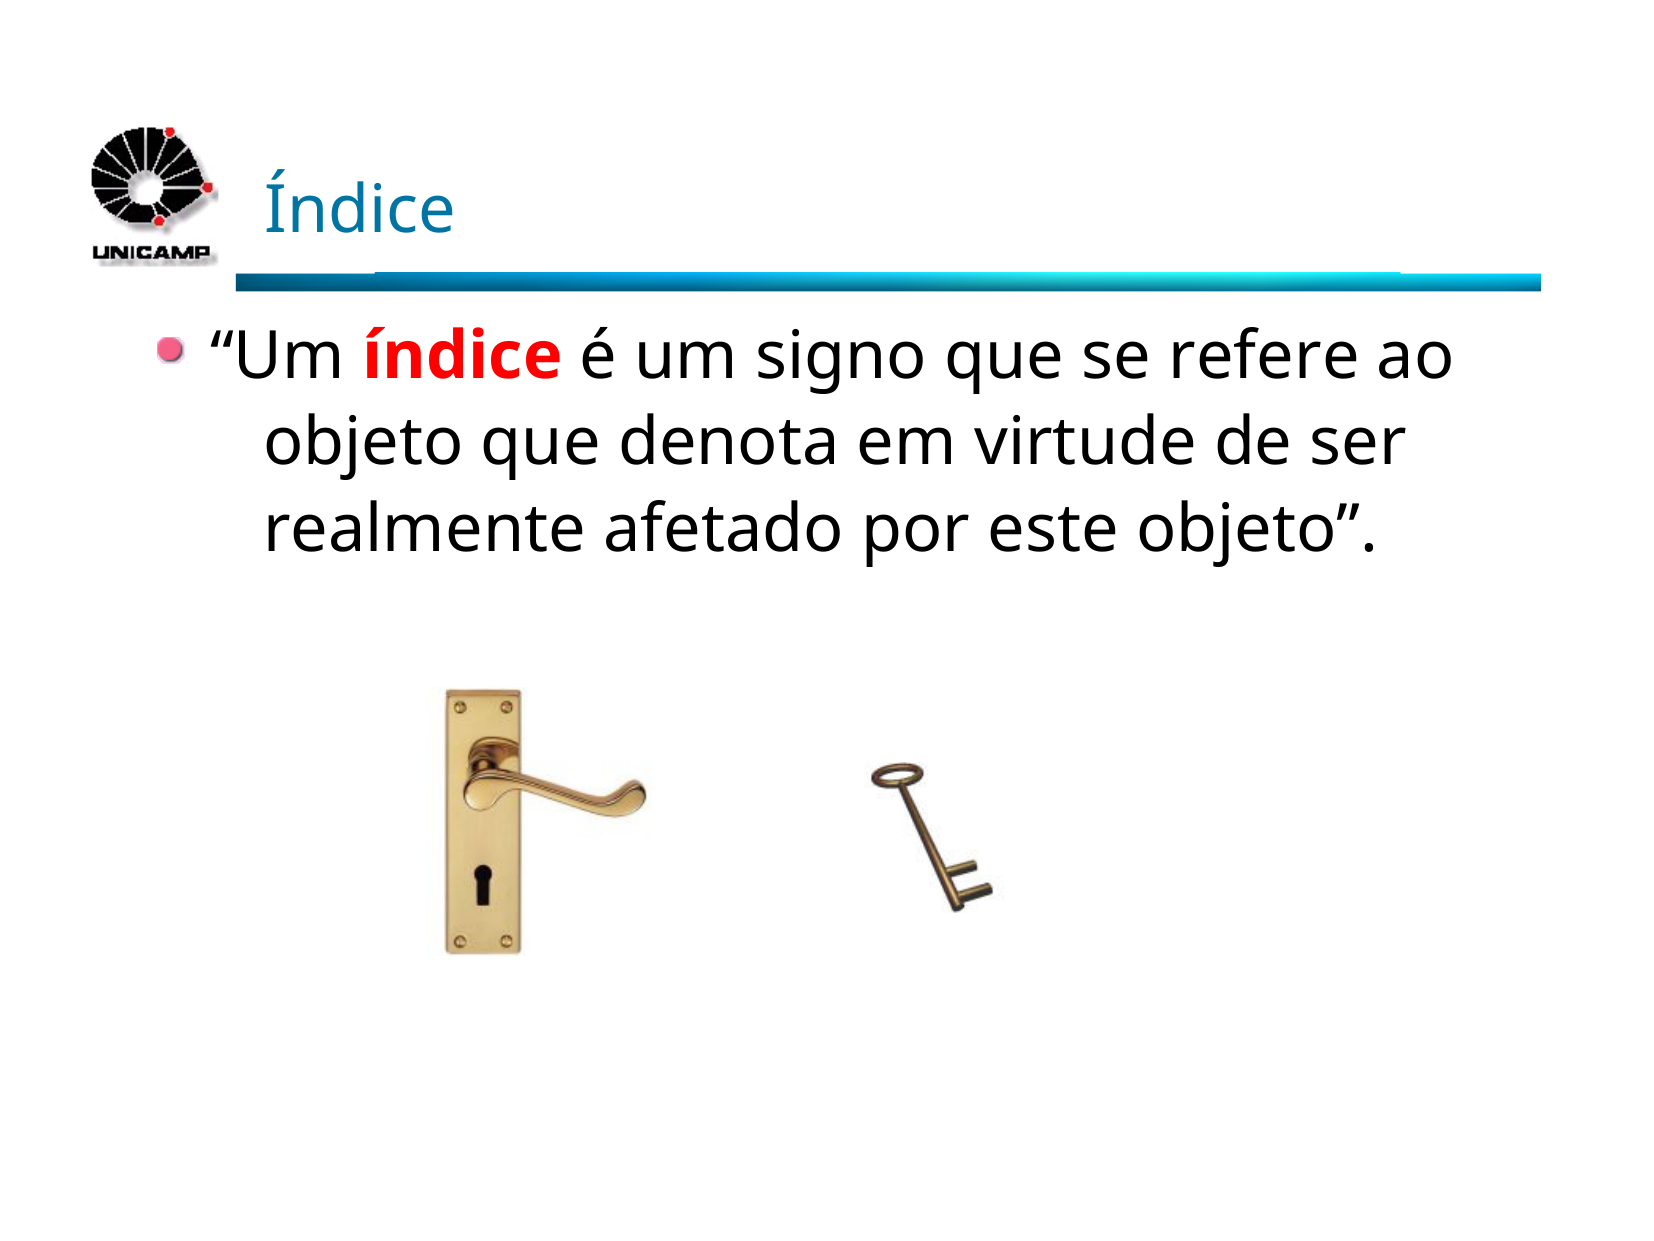

# Índice
“Um índice é um signo que se refere ao objeto que denota em virtude de ser realmente afetado por este objeto”.